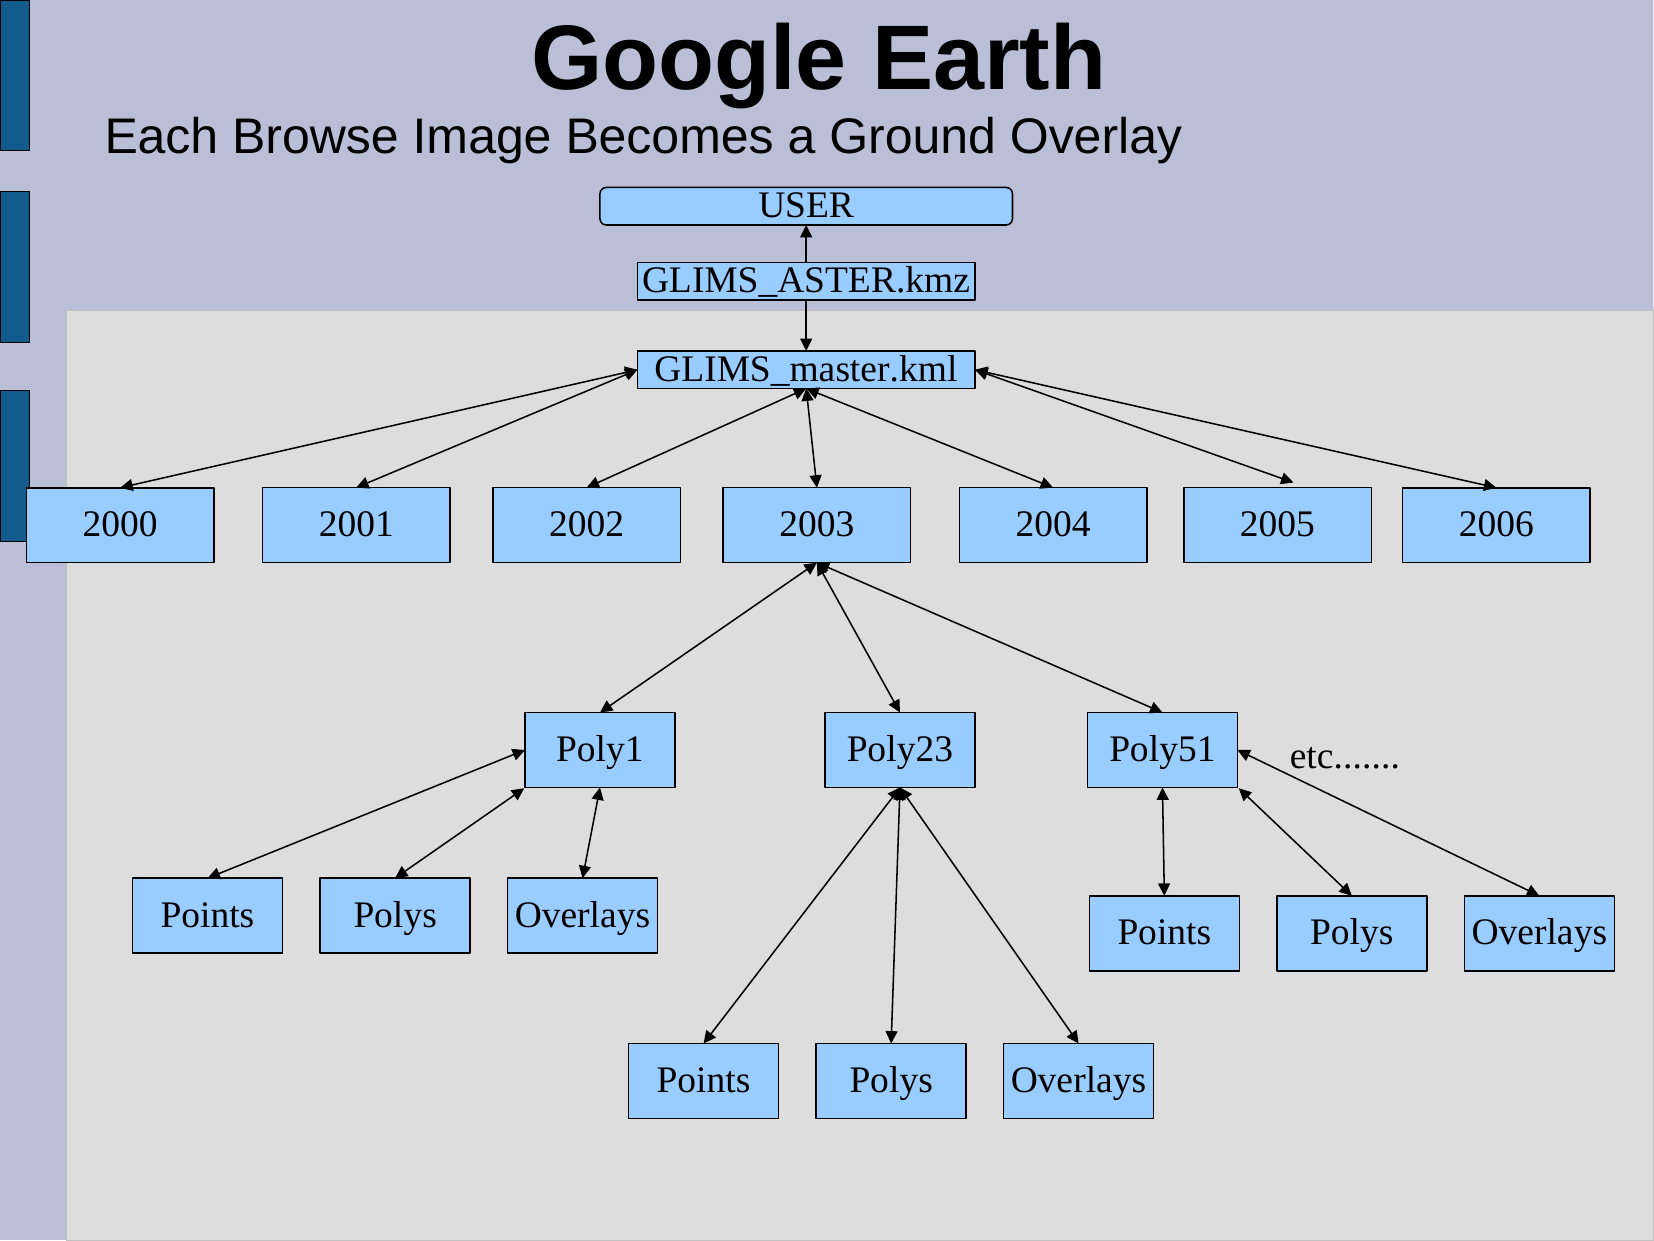

# Google Earth
Each Browse Image Becomes a Ground Overlay
USER
GLIMS_ASTER.kmz
GLIMS_master.kml
2001
2002
2003
2004
2005
2000
2006
Poly1
Poly23
Poly51
etc.......
Points
Polys
Overlays
Points
Polys
Overlays
Points
Polys
Overlays